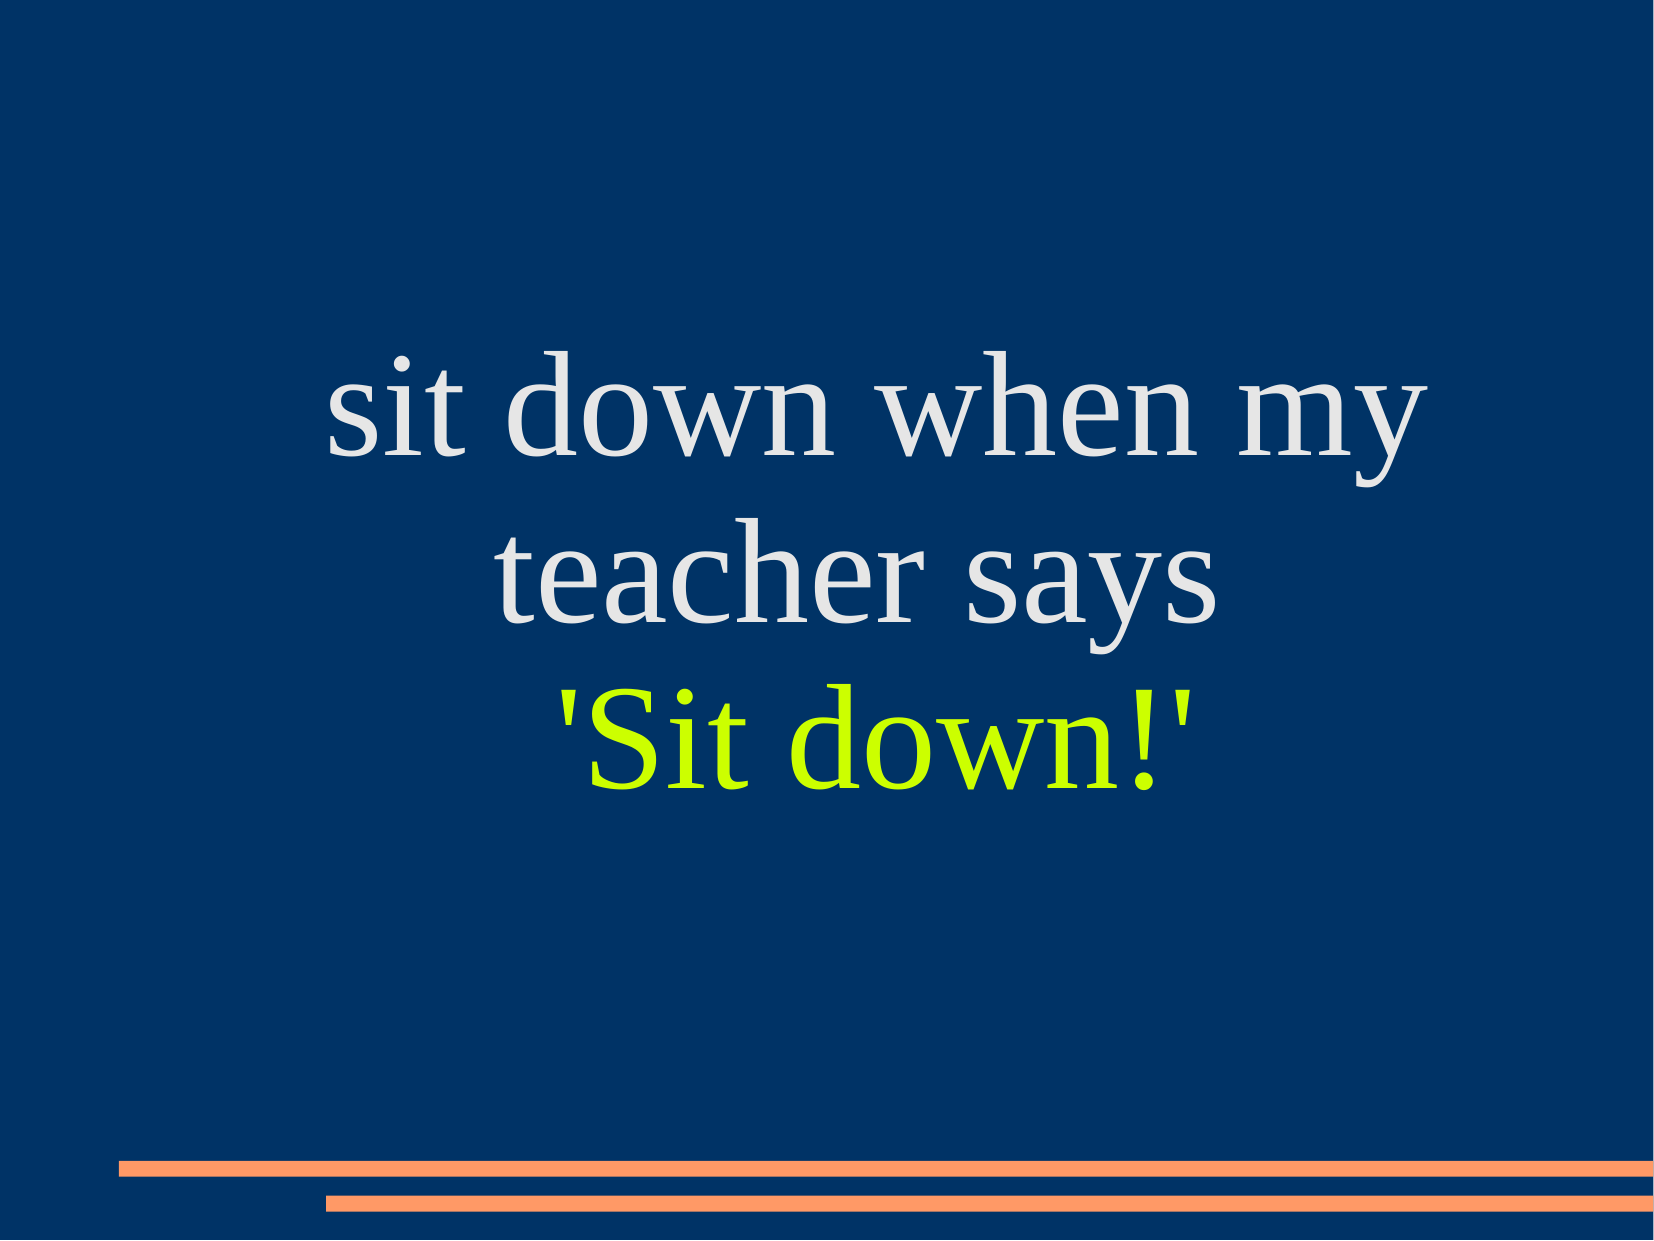

#
sit down when my teacher says
'Sit down!'